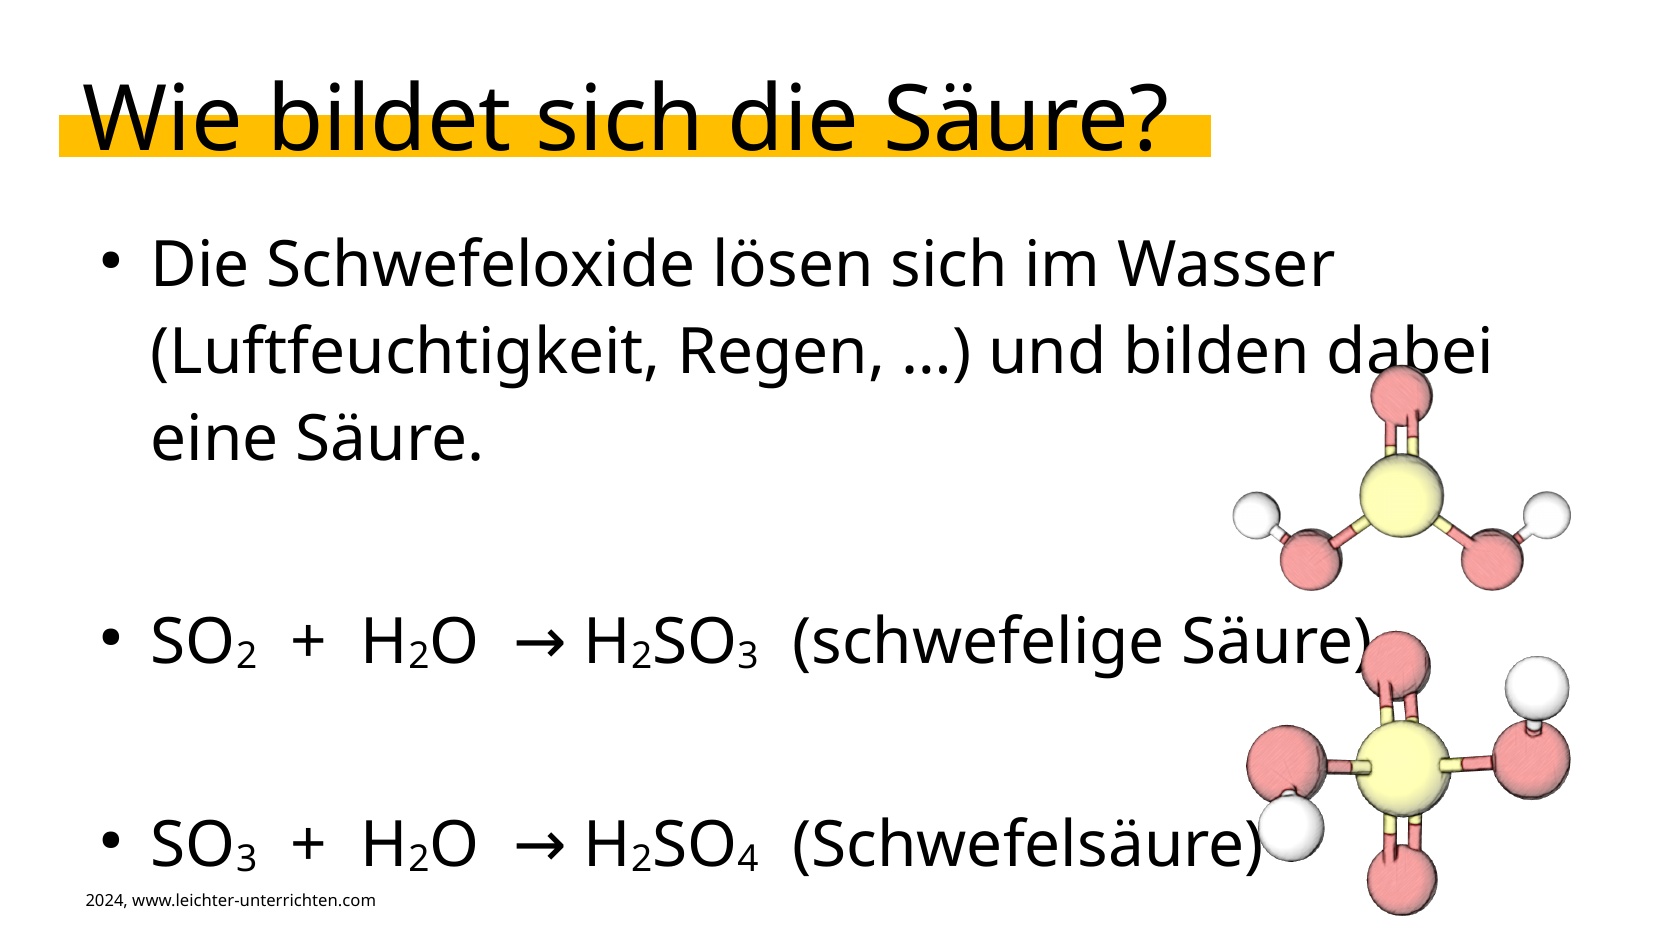

# Wie bildet sich die Säure?
Die Schwefeloxide lösen sich im Wasser (Luftfeuchtigkeit, Regen, …) und bilden dabei eine Säure.
SO2 + H2O → H2SO3 (schwefelige Säure)
SO3 + H2O → H2SO4 (Schwefelsäure)